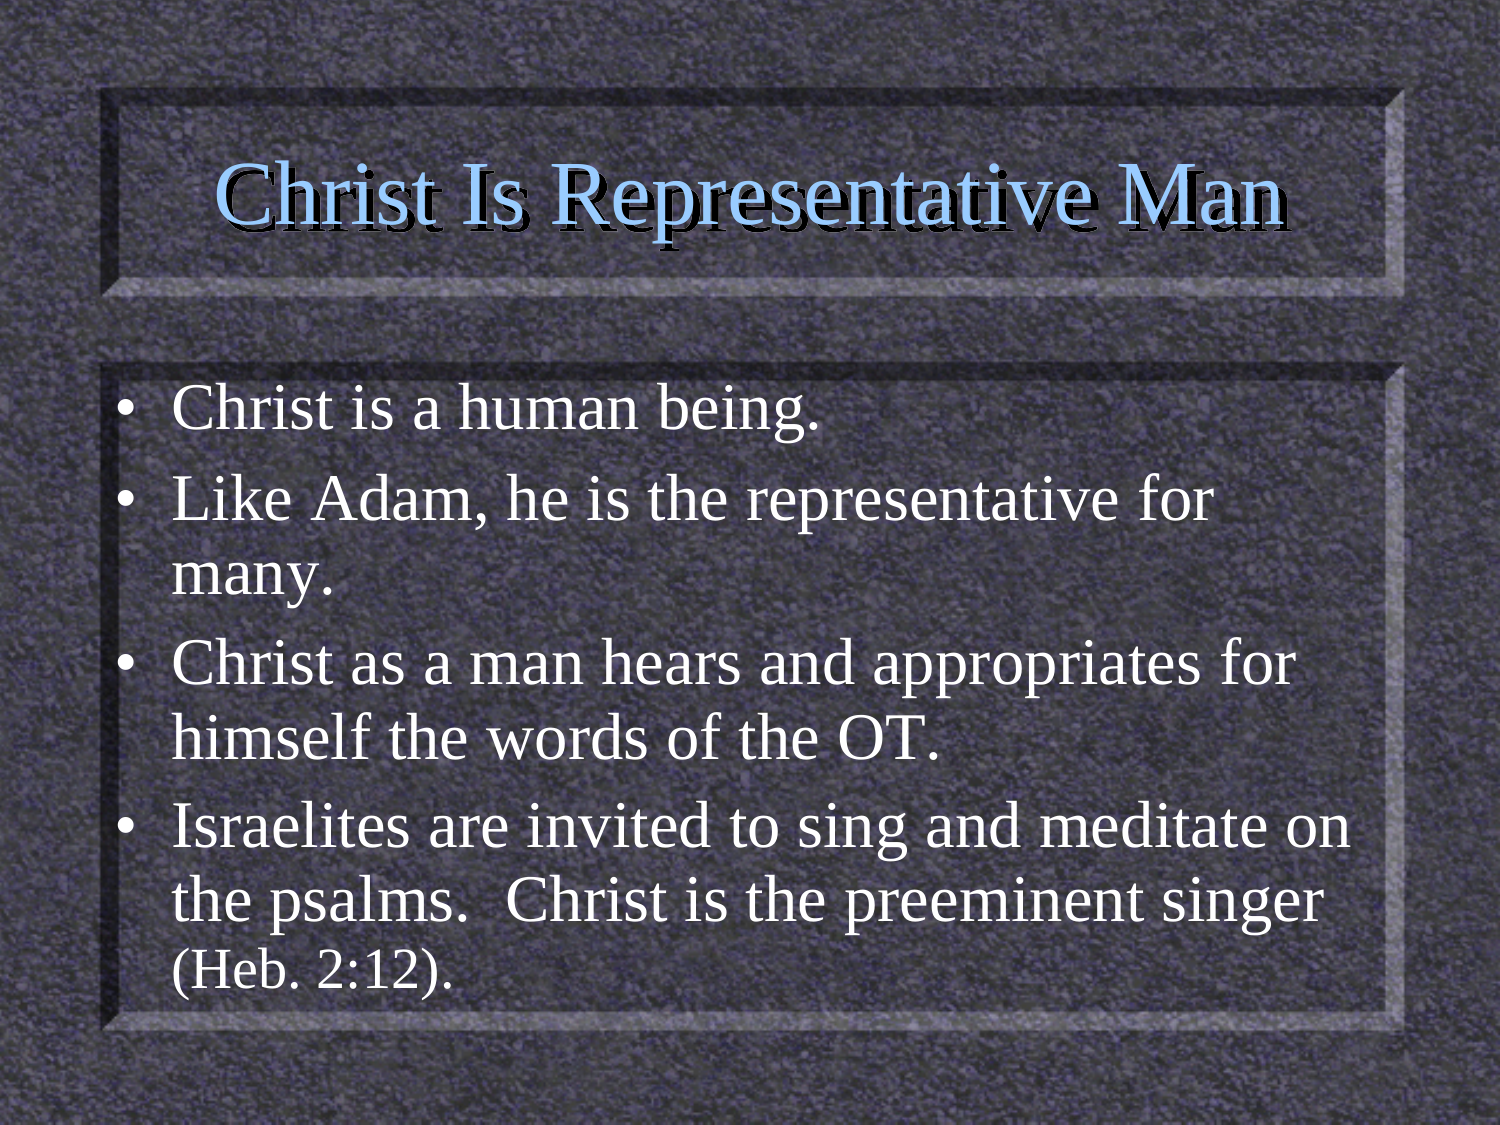

# Christ Is Representative Man
Christ is a human being.
Like Adam, he is the representative for many.
Christ as a man hears and appropriates for himself the words of the OT.
Israelites are invited to sing and meditate on the psalms. Christ is the preeminent singer (Heb. 2:12).